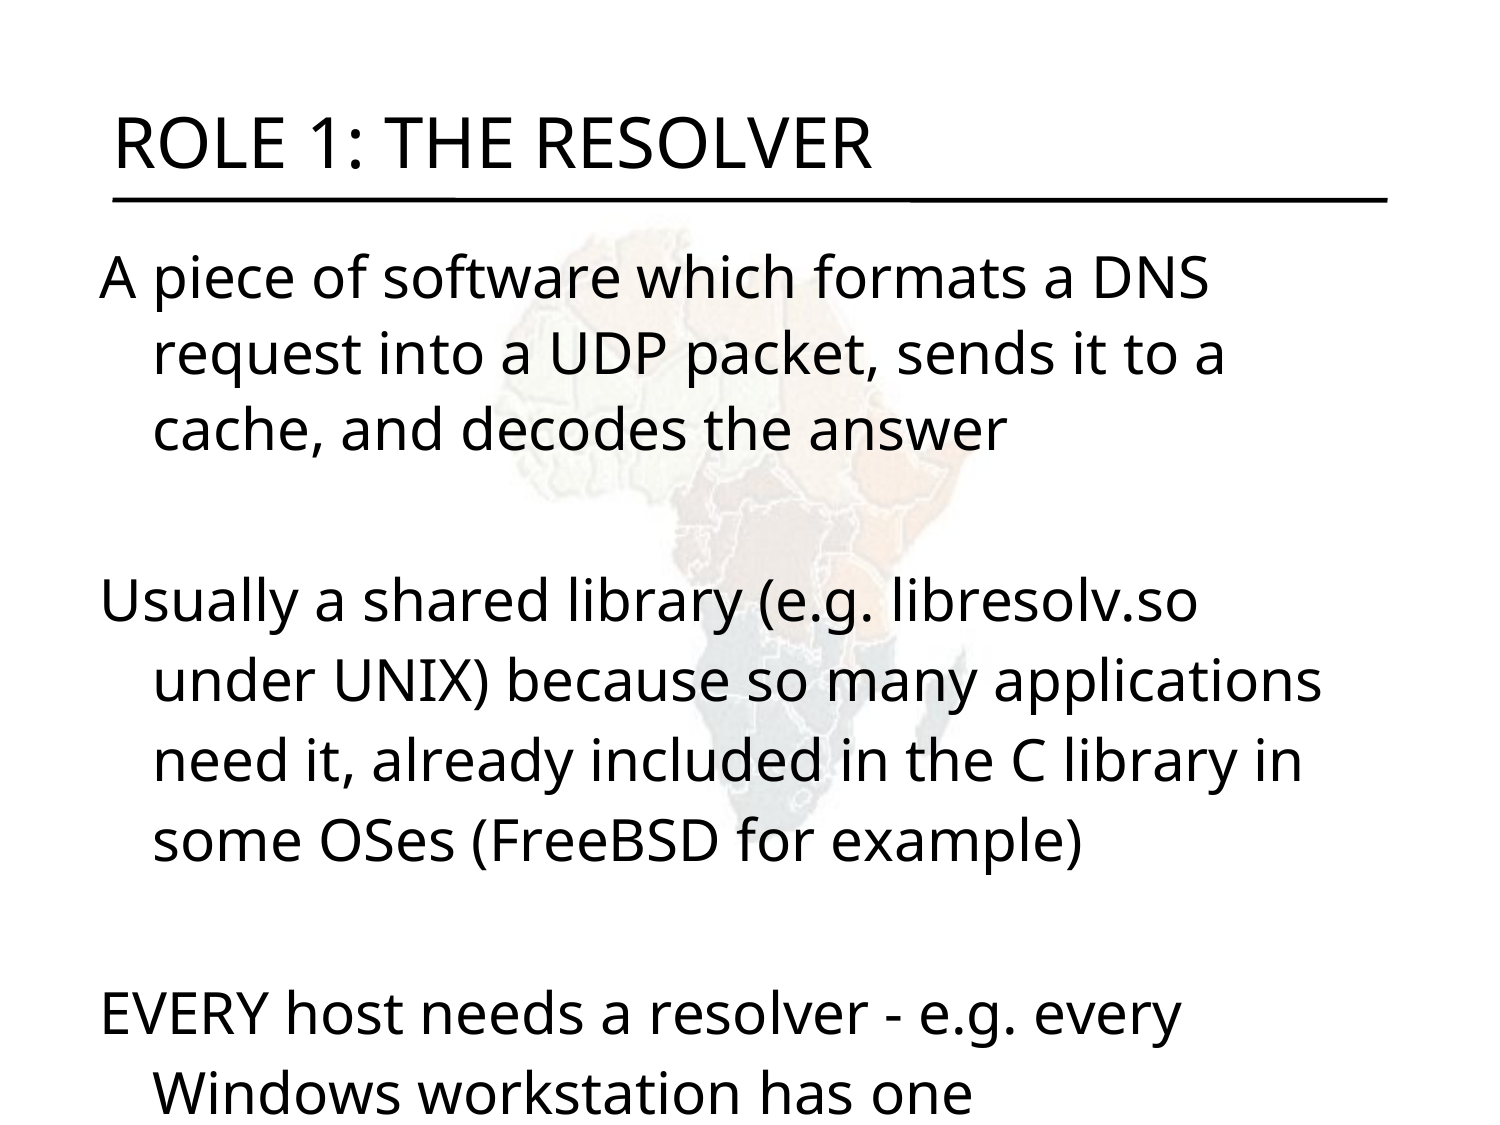

# ROLE 1: THE RESOLVER
A piece of software which formats a DNS request into a UDP packet, sends it to a cache, and decodes the answer
Usually a shared library (e.g. libresolv.so under UNIX) because so many applications need it, already included in the C library in some OSes (FreeBSD for example)
EVERY host needs a resolver - e.g. every Windows workstation has one